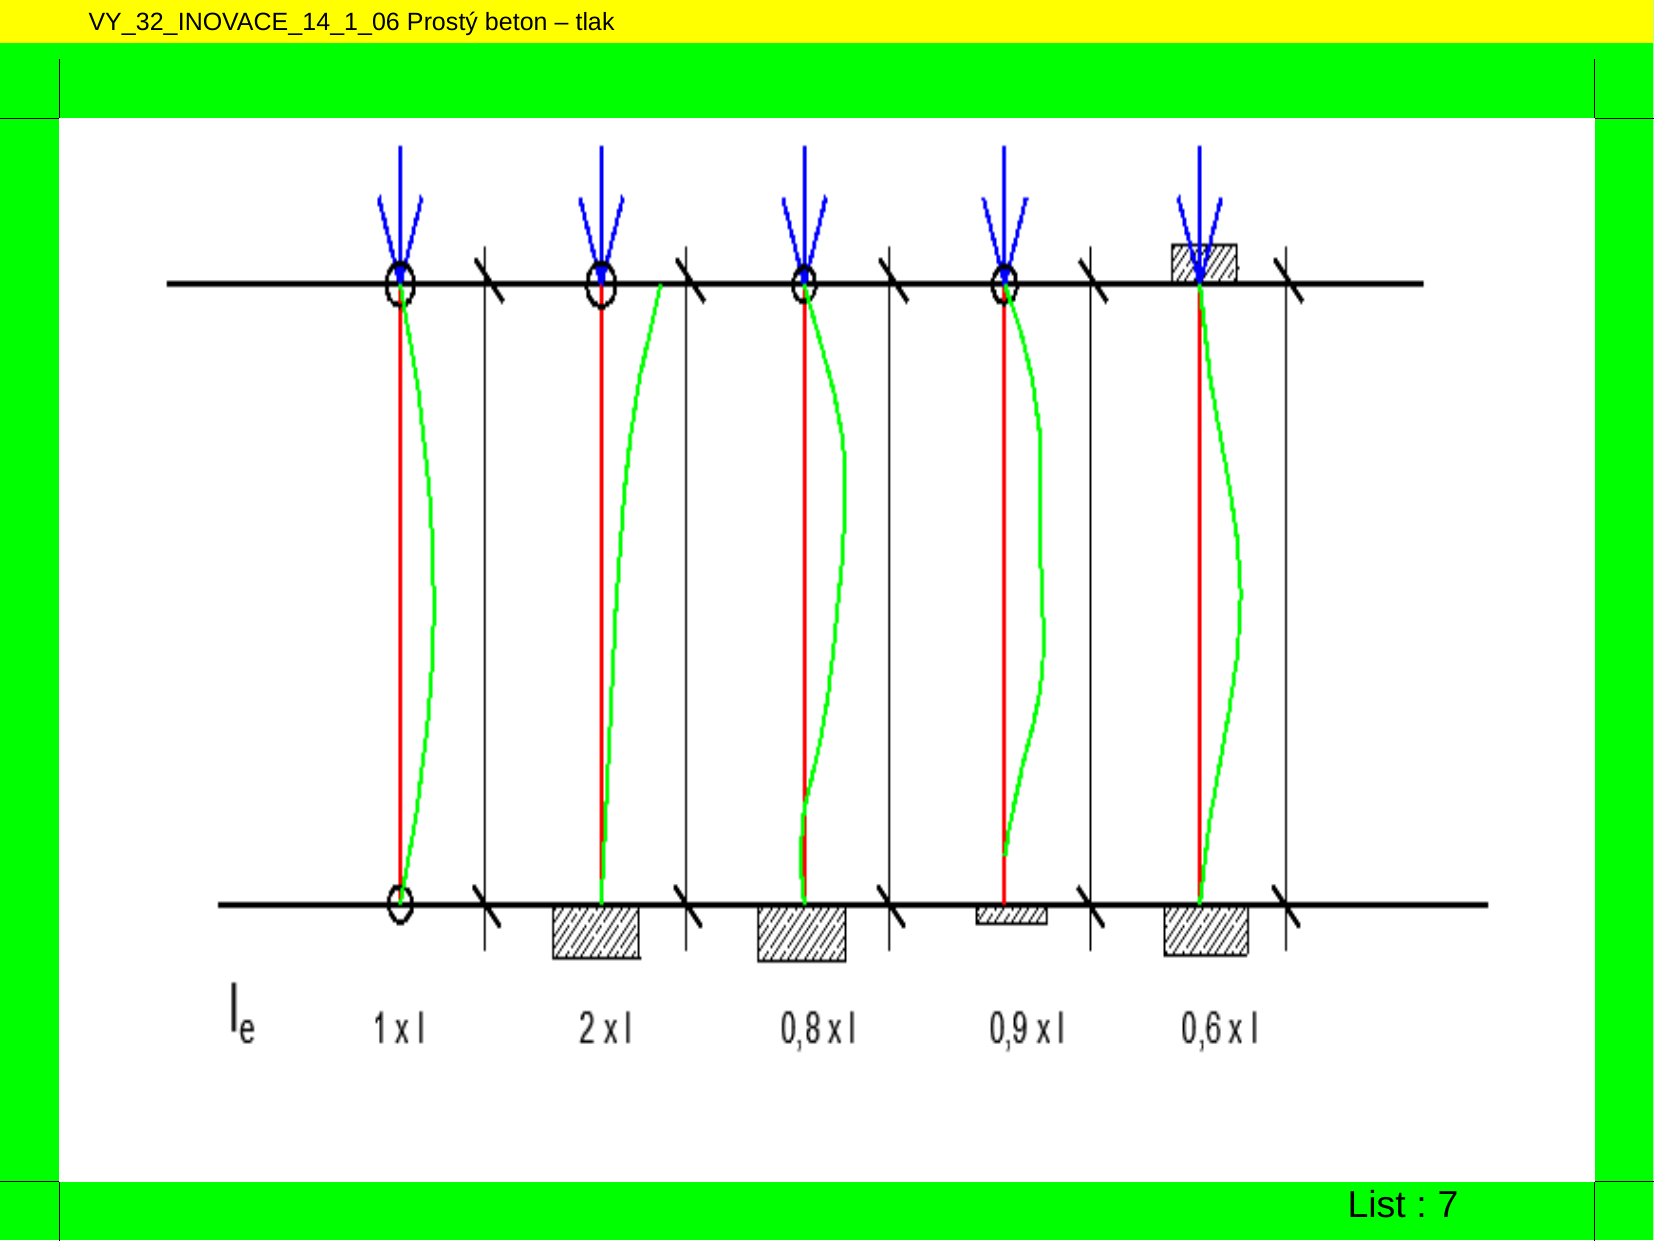

VY_32_INOVACE_14_1_06 Prostý beton – tlak
List :